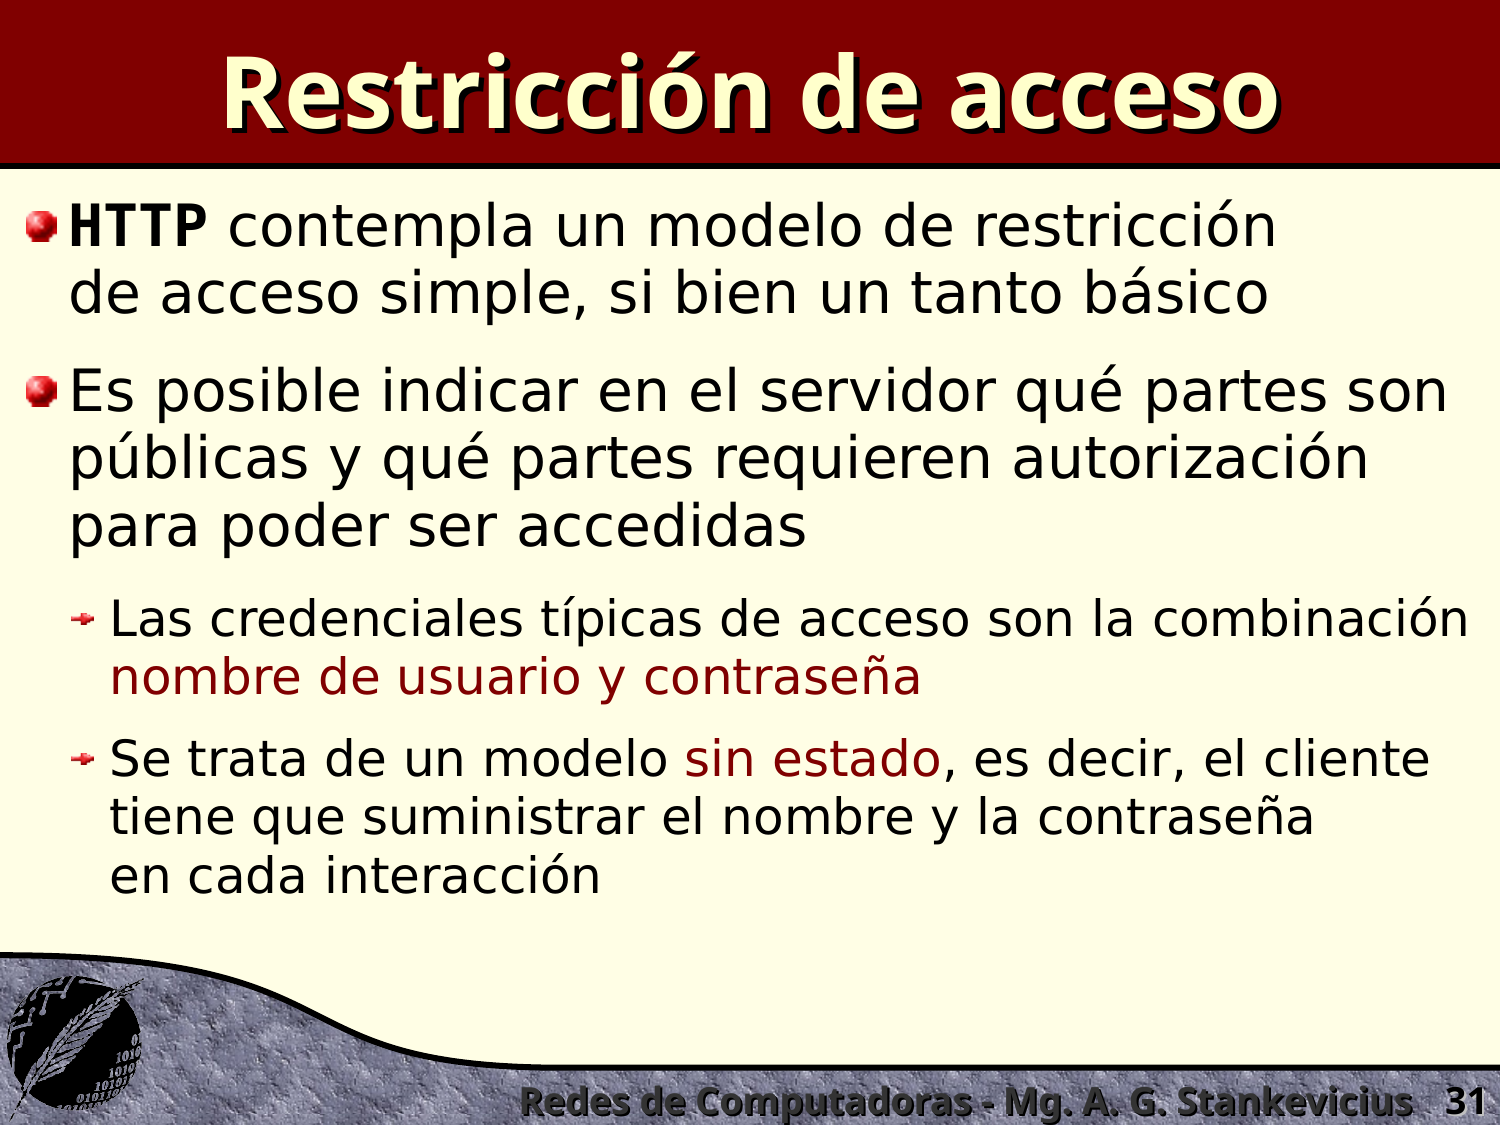

# Restricción de acceso
HTTP contempla un modelo de restricción
de acceso simple, si bien un tanto básico
Es posible indicar en el servidor qué partes son públicas y qué partes requieren autorización para poder ser accedidas
Las credenciales típicas de acceso son la combinación nombre de usuario y contraseña
Se trata de un modelo sin estado, es decir, el cliente tiene que suministrar el nombre y la contraseña
en cada interacción
31